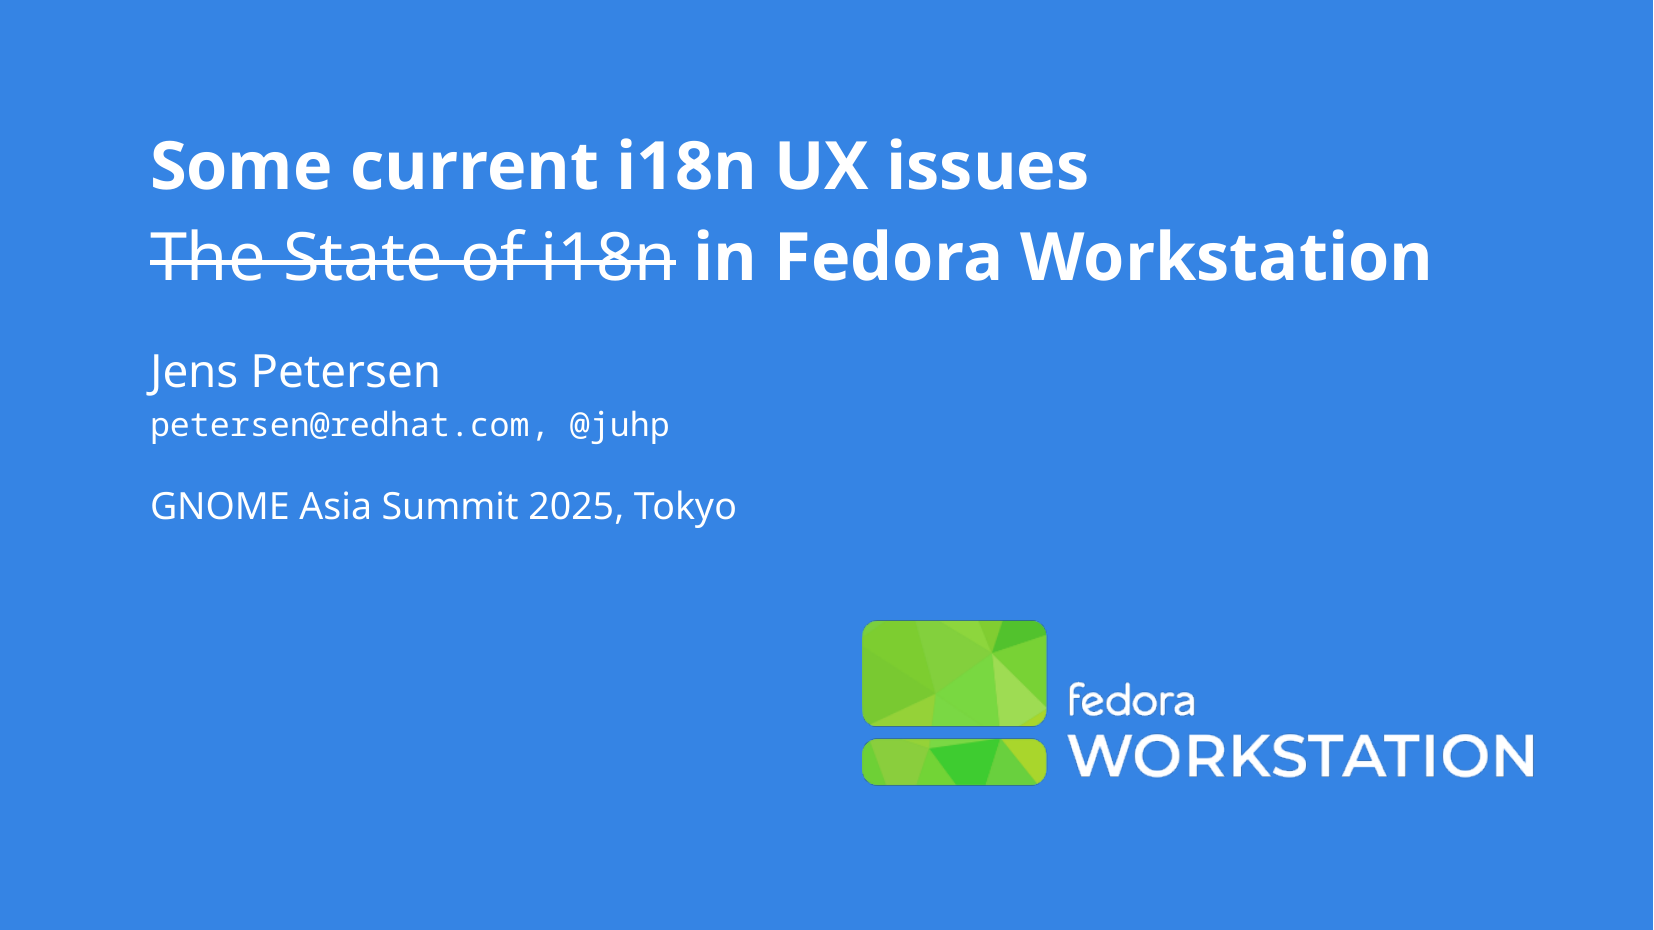

# Some current i18n UX issues The State of i18n in Fedora Workstation
Jens Petersen
petersen@redhat.com, @juhp
GNOME Asia Summit 2025, Tokyo